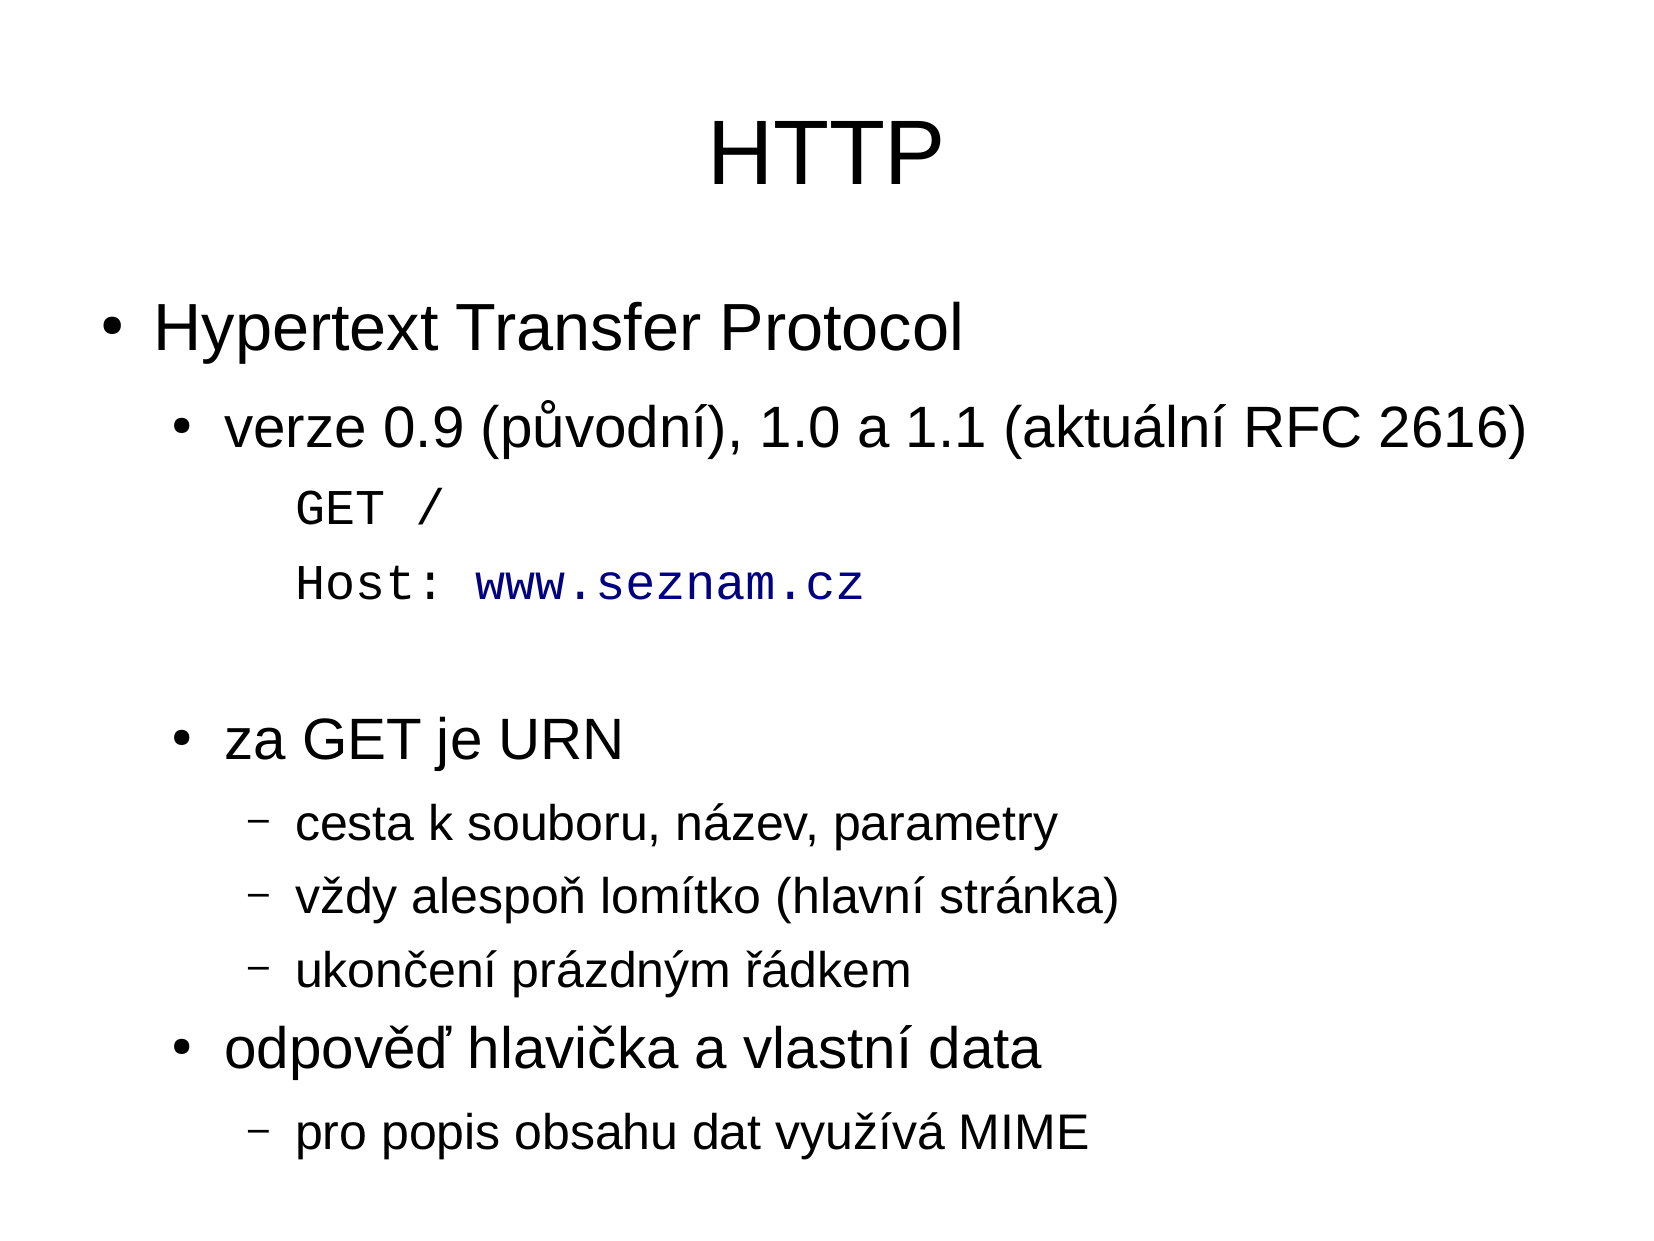

# HTTP
Hypertext Transfer Protocol
verze 0.9 (původní), 1.0 a 1.1 (aktuální RFC 2616)
GET /
Host: www.seznam.cz
za GET je URN
cesta k souboru, název, parametry
vždy alespoň lomítko (hlavní stránka)
ukončení prázdným řádkem
odpověď hlavička a vlastní data
pro popis obsahu dat využívá MIME